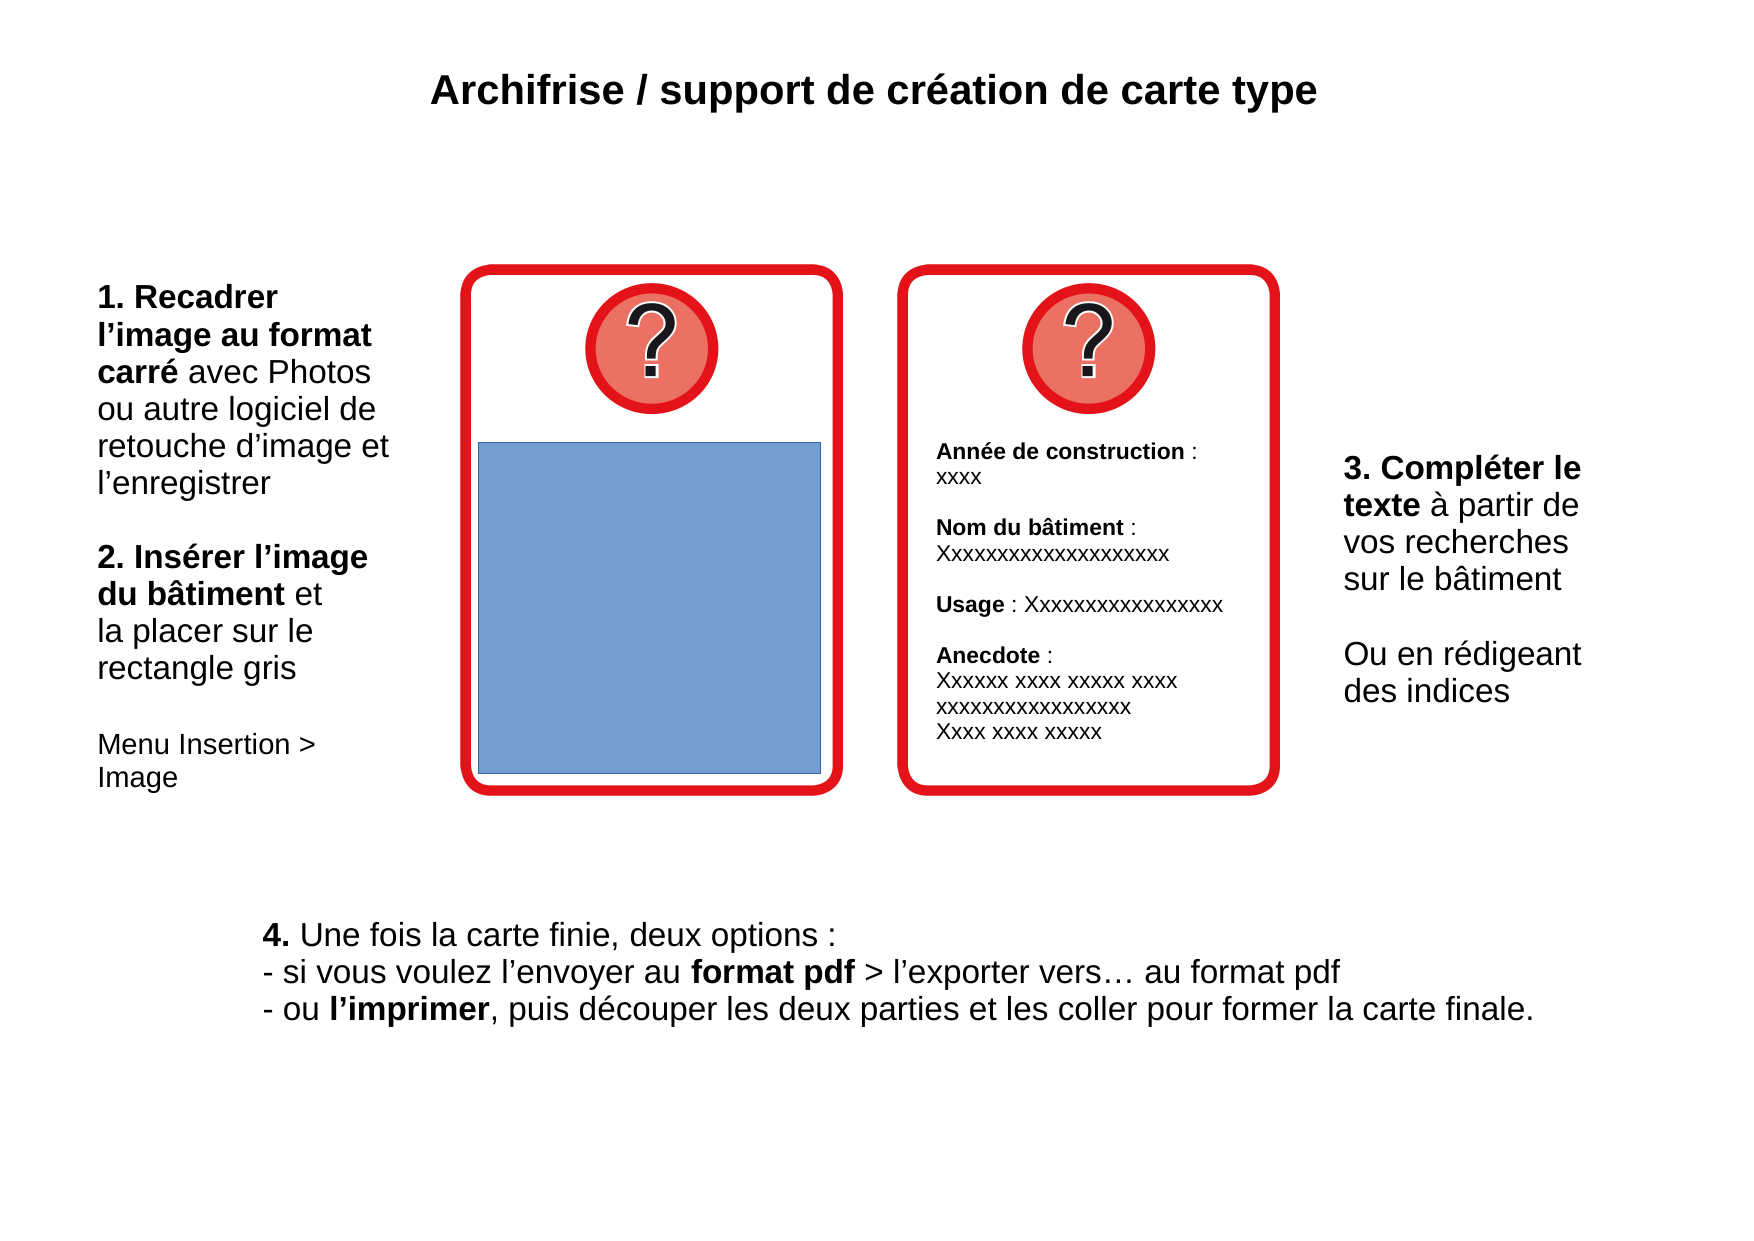

Archifrise / support de création de carte type
1. Recadrer l’image au format carré avec Photos ou autre logiciel de retouche d’image et l’enregistrer
2. Insérer l’image du bâtiment et
la placer sur le rectangle gris
Menu Insertion > Image
Année de construction : xxxx
Nom du bâtiment :
Xxxxxxxxxxxxxxxxxxxx
Usage : Xxxxxxxxxxxxxxxxx
Anecdote :
Xxxxxx xxxx xxxxx xxxx
xxxxxxxxxxxxxxxxx
Xxxx xxxx xxxxx
3. Compléter le texte à partir de vos recherches sur le bâtiment
Ou en rédigeant des indices
4. Une fois la carte finie, deux options :
- si vous voulez l’envoyer au format pdf > l’exporter vers… au format pdf
- ou l’imprimer, puis découper les deux parties et les coller pour former la carte finale.